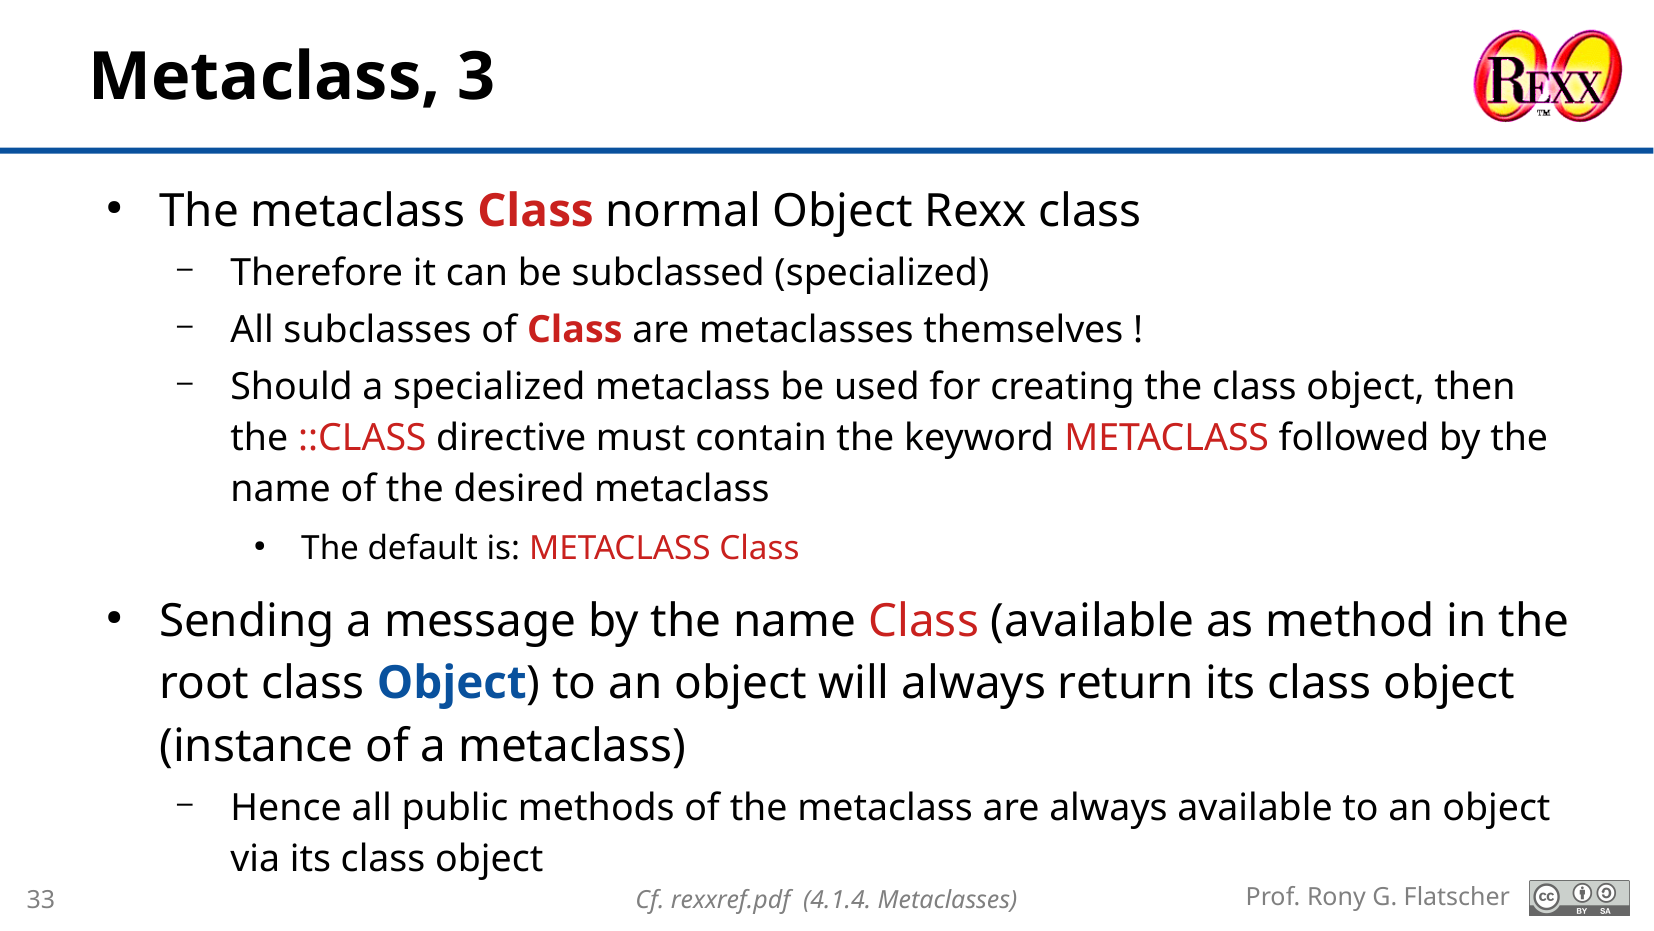

# Metaclass, 3
The metaclass Class normal Object Rexx class
Therefore it can be subclassed (specialized)
All subclasses of Class are metaclasses themselves !
Should a specialized metaclass be used for creating the class object, then the ::CLASS directive must contain the keyword METACLASS followed by the name of the desired metaclass
The default is: METACLASS Class
Sending a message by the name Class (available as method in the root class Object) to an object will always return its class object (instance of a metaclass)
Hence all public methods of the metaclass are always available to an object via its class object
Cf. rexxref.pdf (4.1.4. Metaclasses)